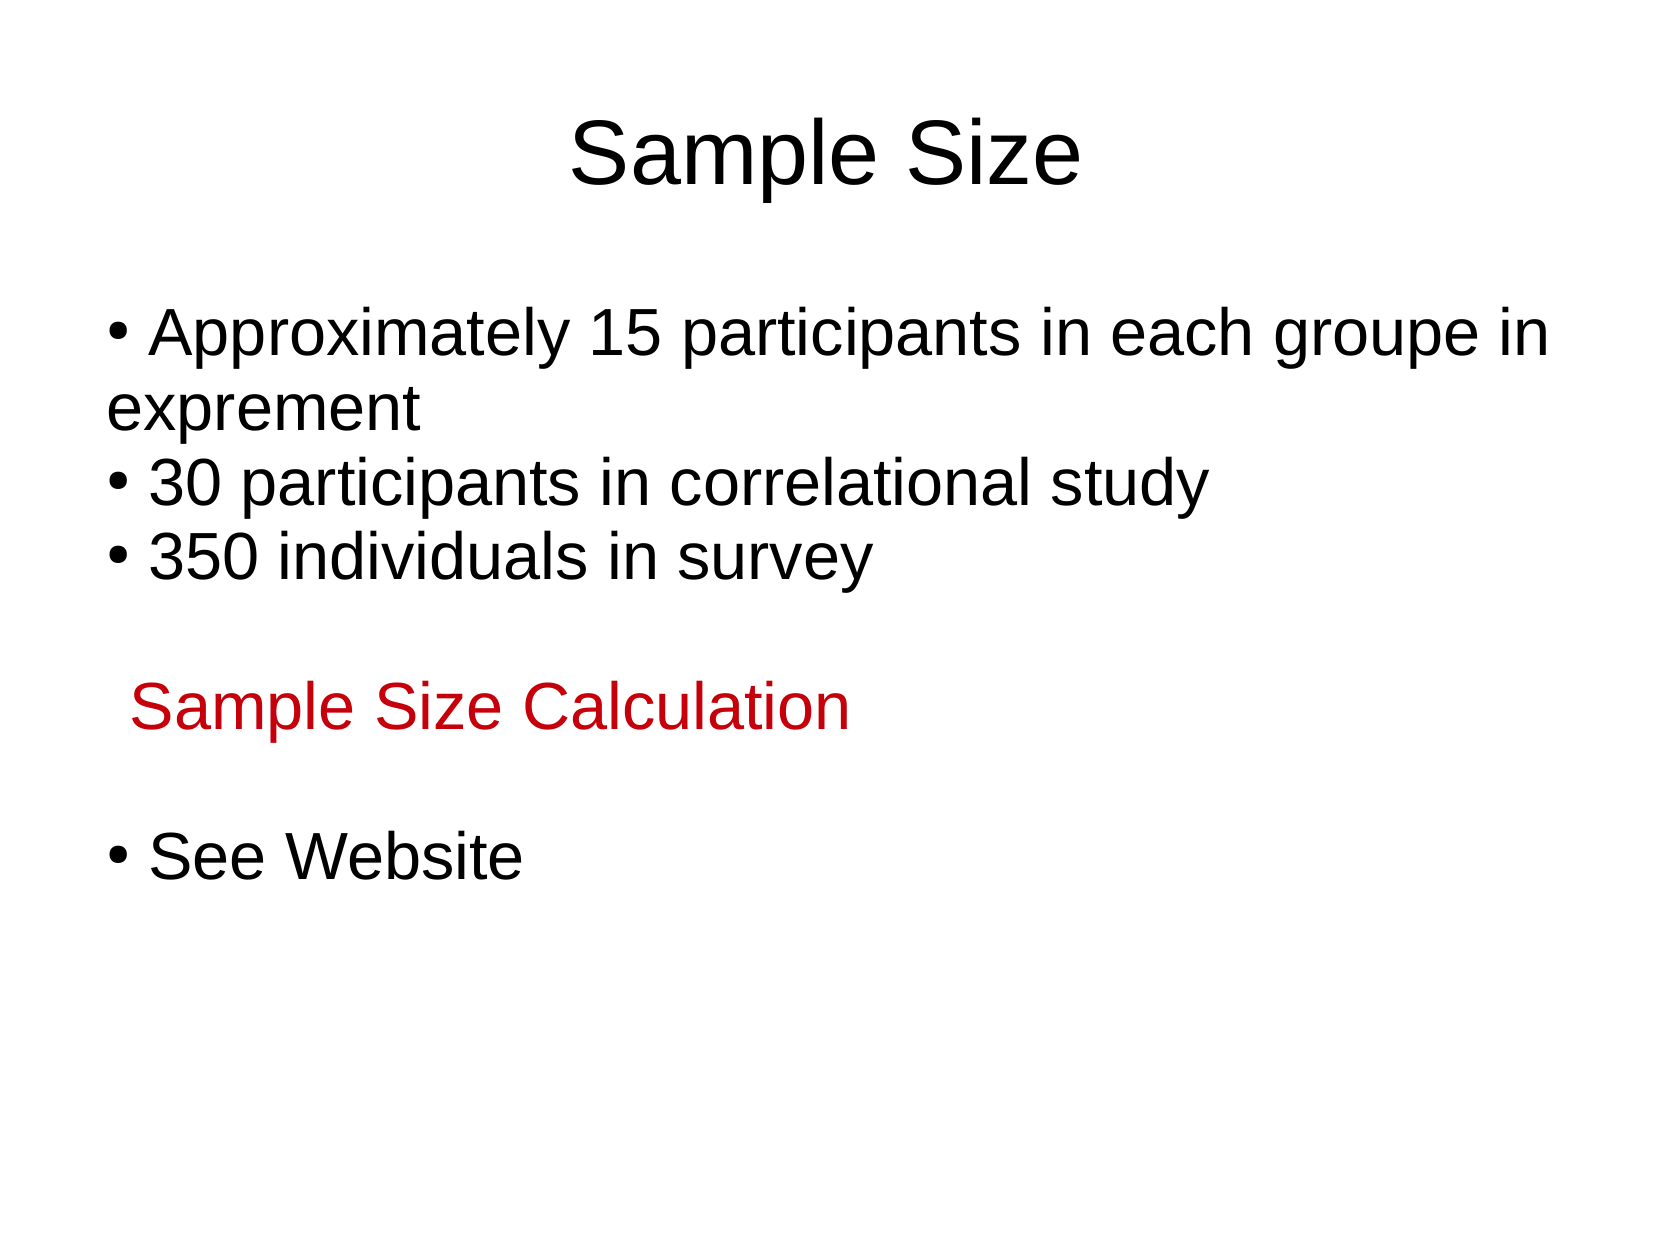

# Sample Size
 Approximately 15 participants in each groupe in exprement
 30 participants in correlational study
 350 individuals in survey
Sample Size Calculation
 See Website